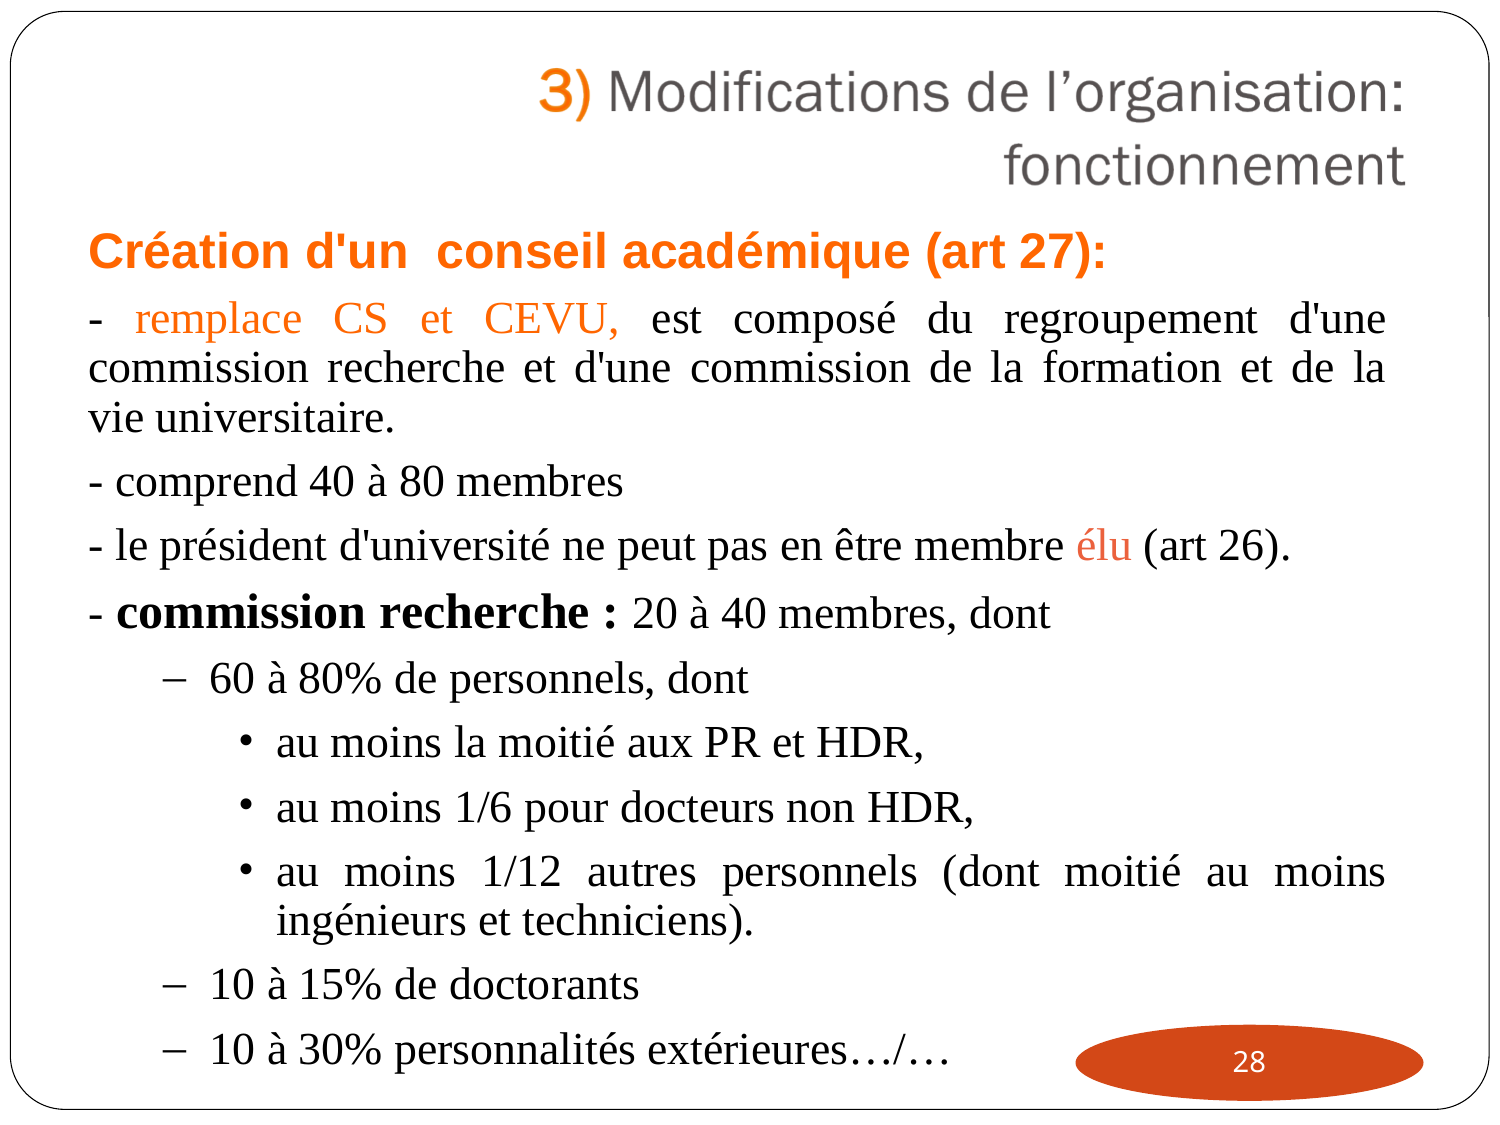

Création d'un conseil académique (art 27):
- remplace CS et CEVU, est composé du regroupement d'une commission recherche et d'une commission de la formation et de la vie universitaire.
- comprend 40 à 80 membres
- le président d'université ne peut pas en être membre élu (art 26).
- commission recherche : 20 à 40 membres, dont
60 à 80% de personnels, dont
au moins la moitié aux PR et HDR,
au moins 1/6 pour docteurs non HDR,
au moins 1/12 autres personnels (dont moitié au moins ingénieurs et techniciens).
10 à 15% de doctorants
10 à 30% personnalités extérieures…/…